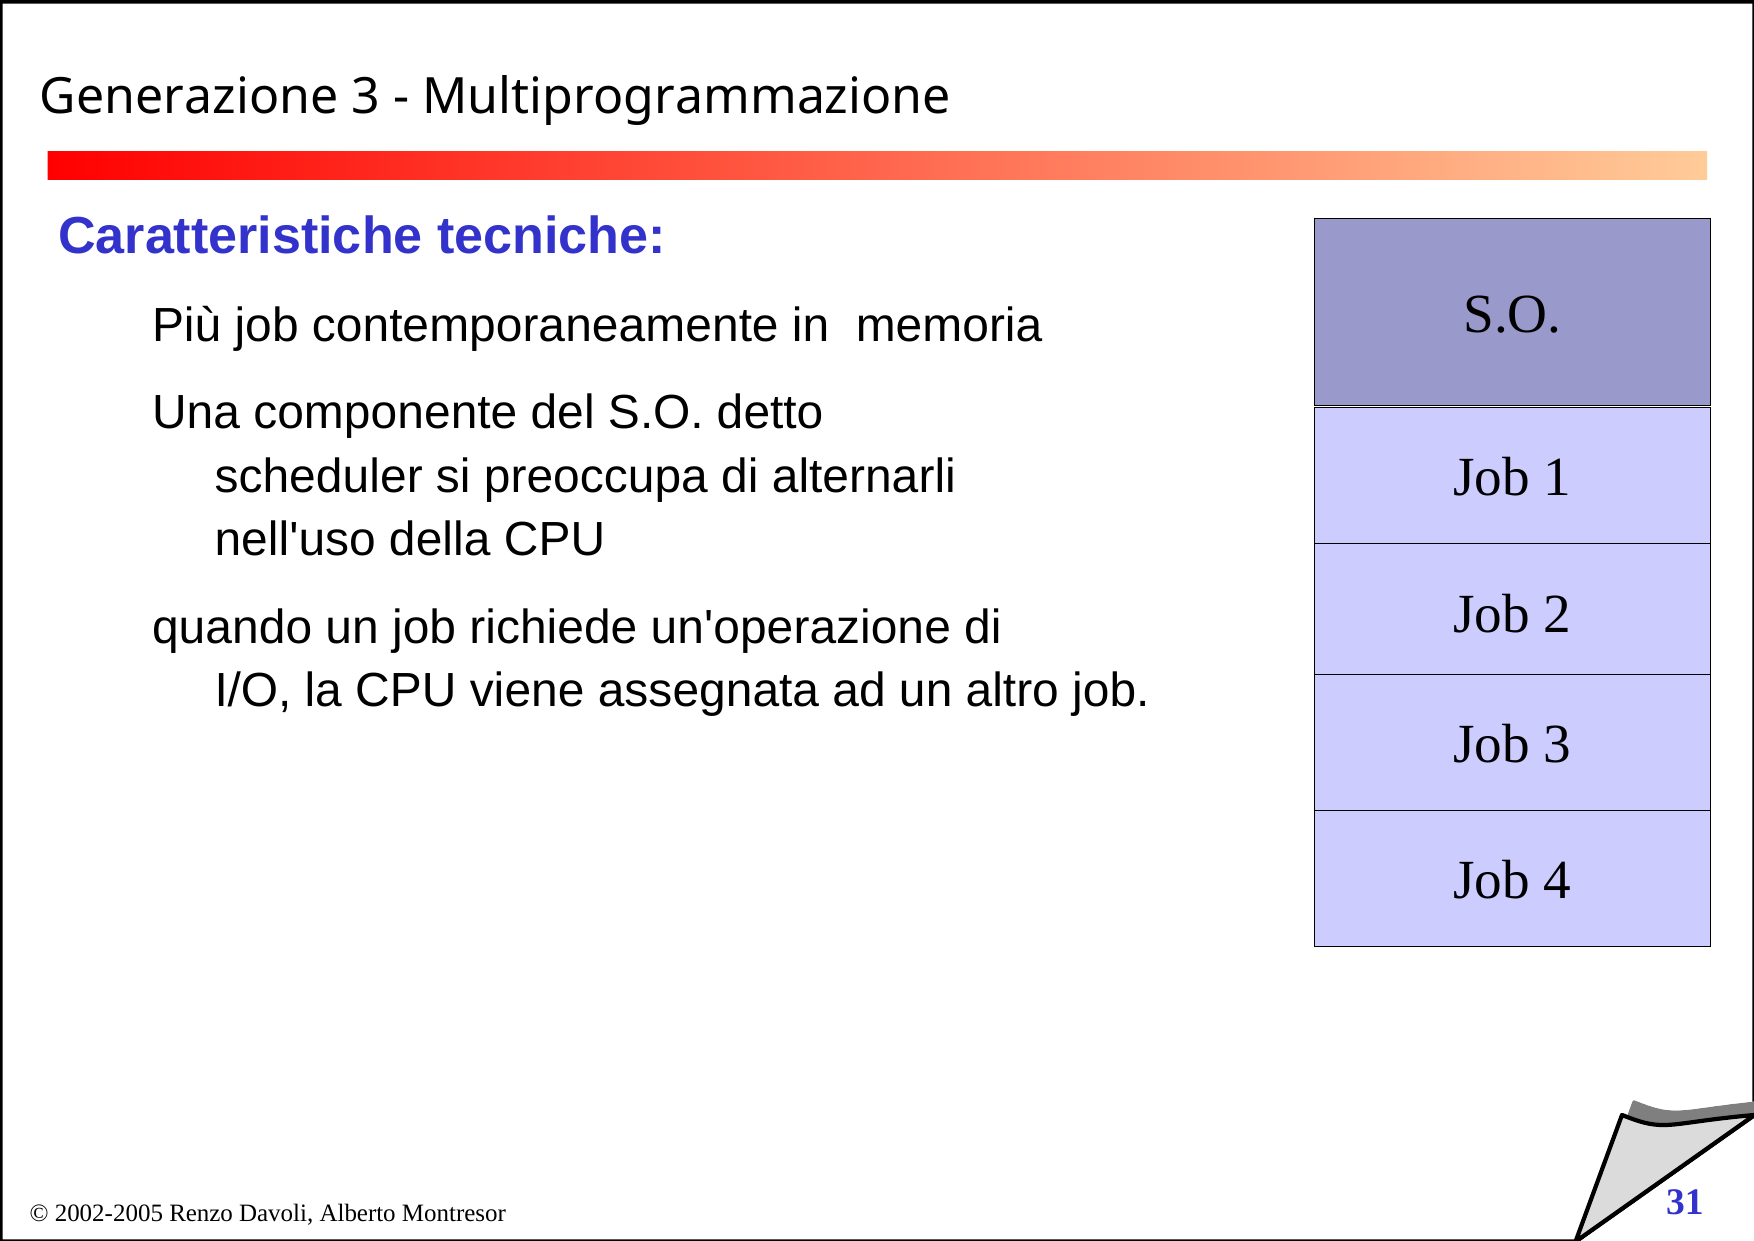

# Generazione 3 - Multiprogrammazione
Caratteristiche tecniche:
Più job contemporaneamente in memoria
Una componente del S.O. detto
scheduler si preoccupa di alternarli
nell'uso della CPU
quando un job richiede un'operazione di
I/O, la CPU viene assegnata ad un altro job.
S.O.
Job 1
Job 2
Job 3
Job 4